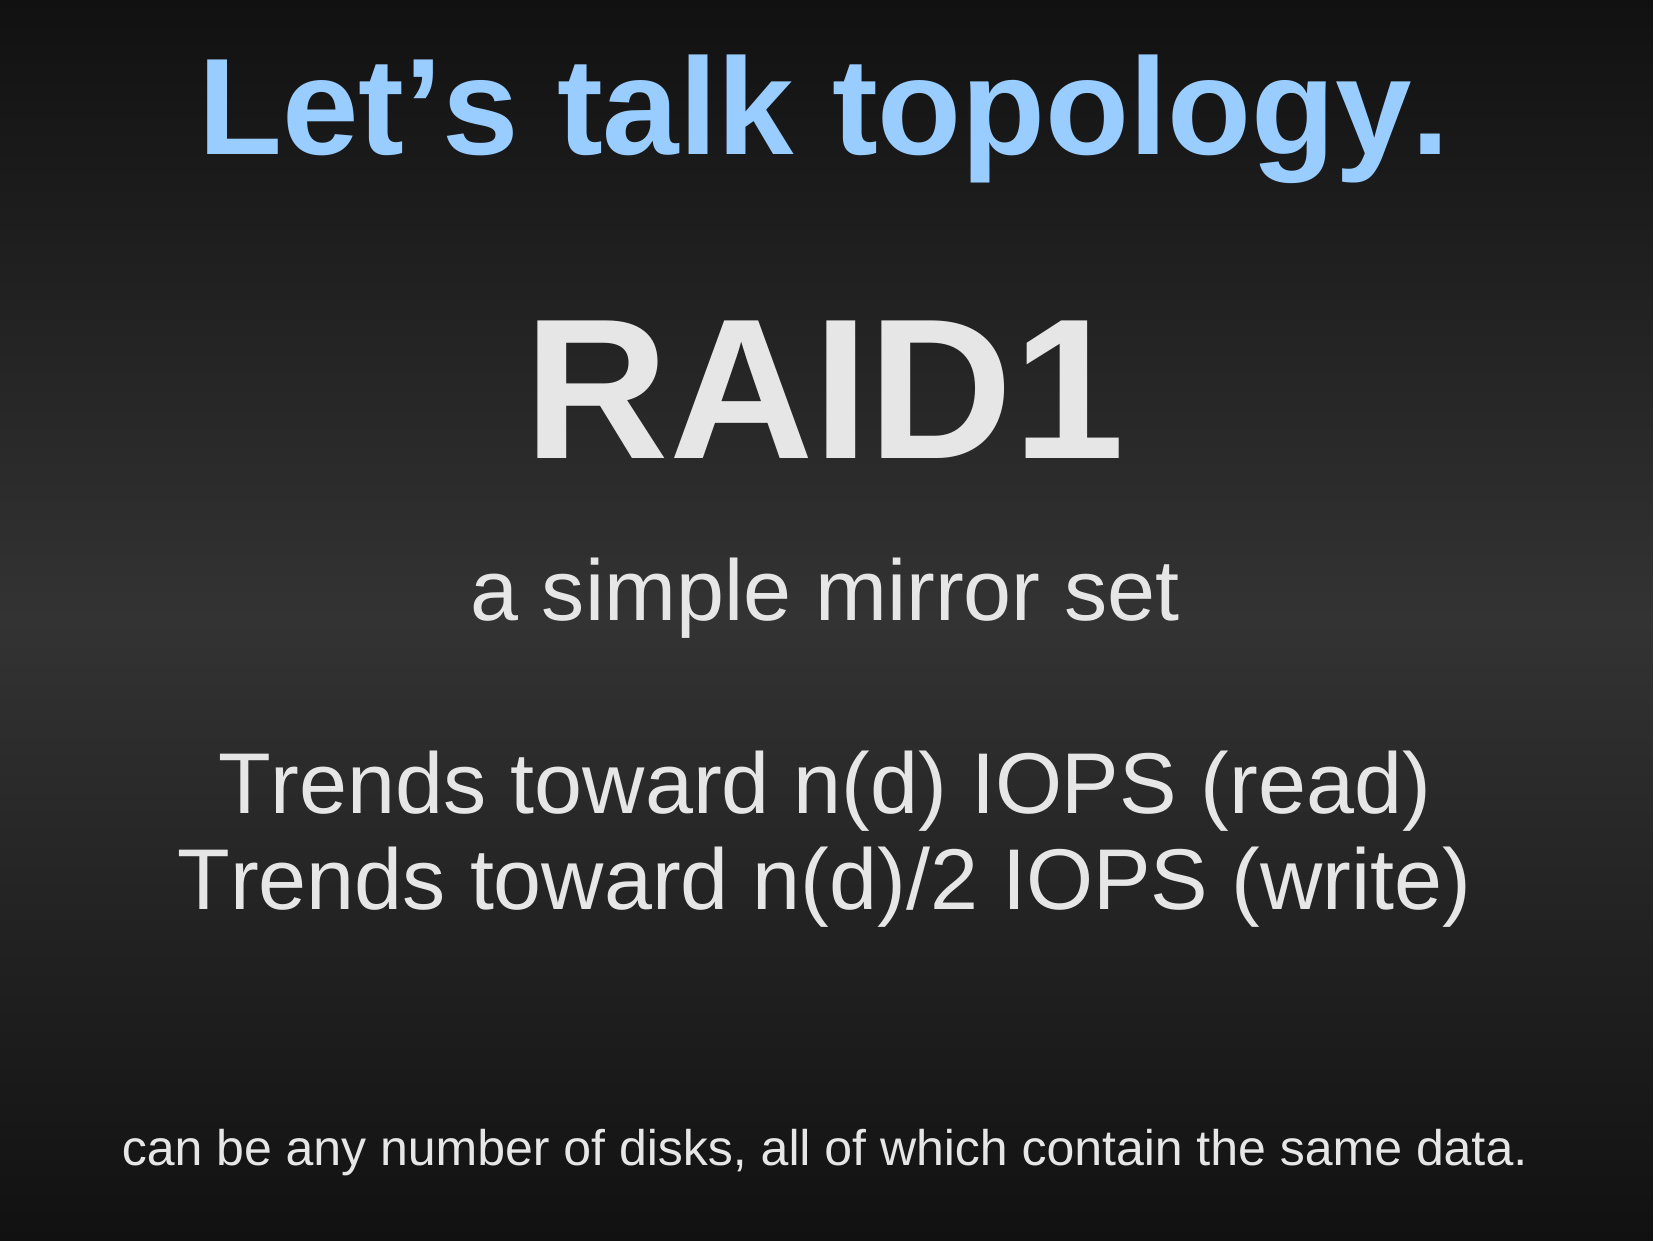

# Let’s talk topology.
RAID1
a simple mirror set
Trends toward n(d) IOPS (read)
Trends toward n(d)/2 IOPS (write)
can be any number of disks, all of which contain the same data.